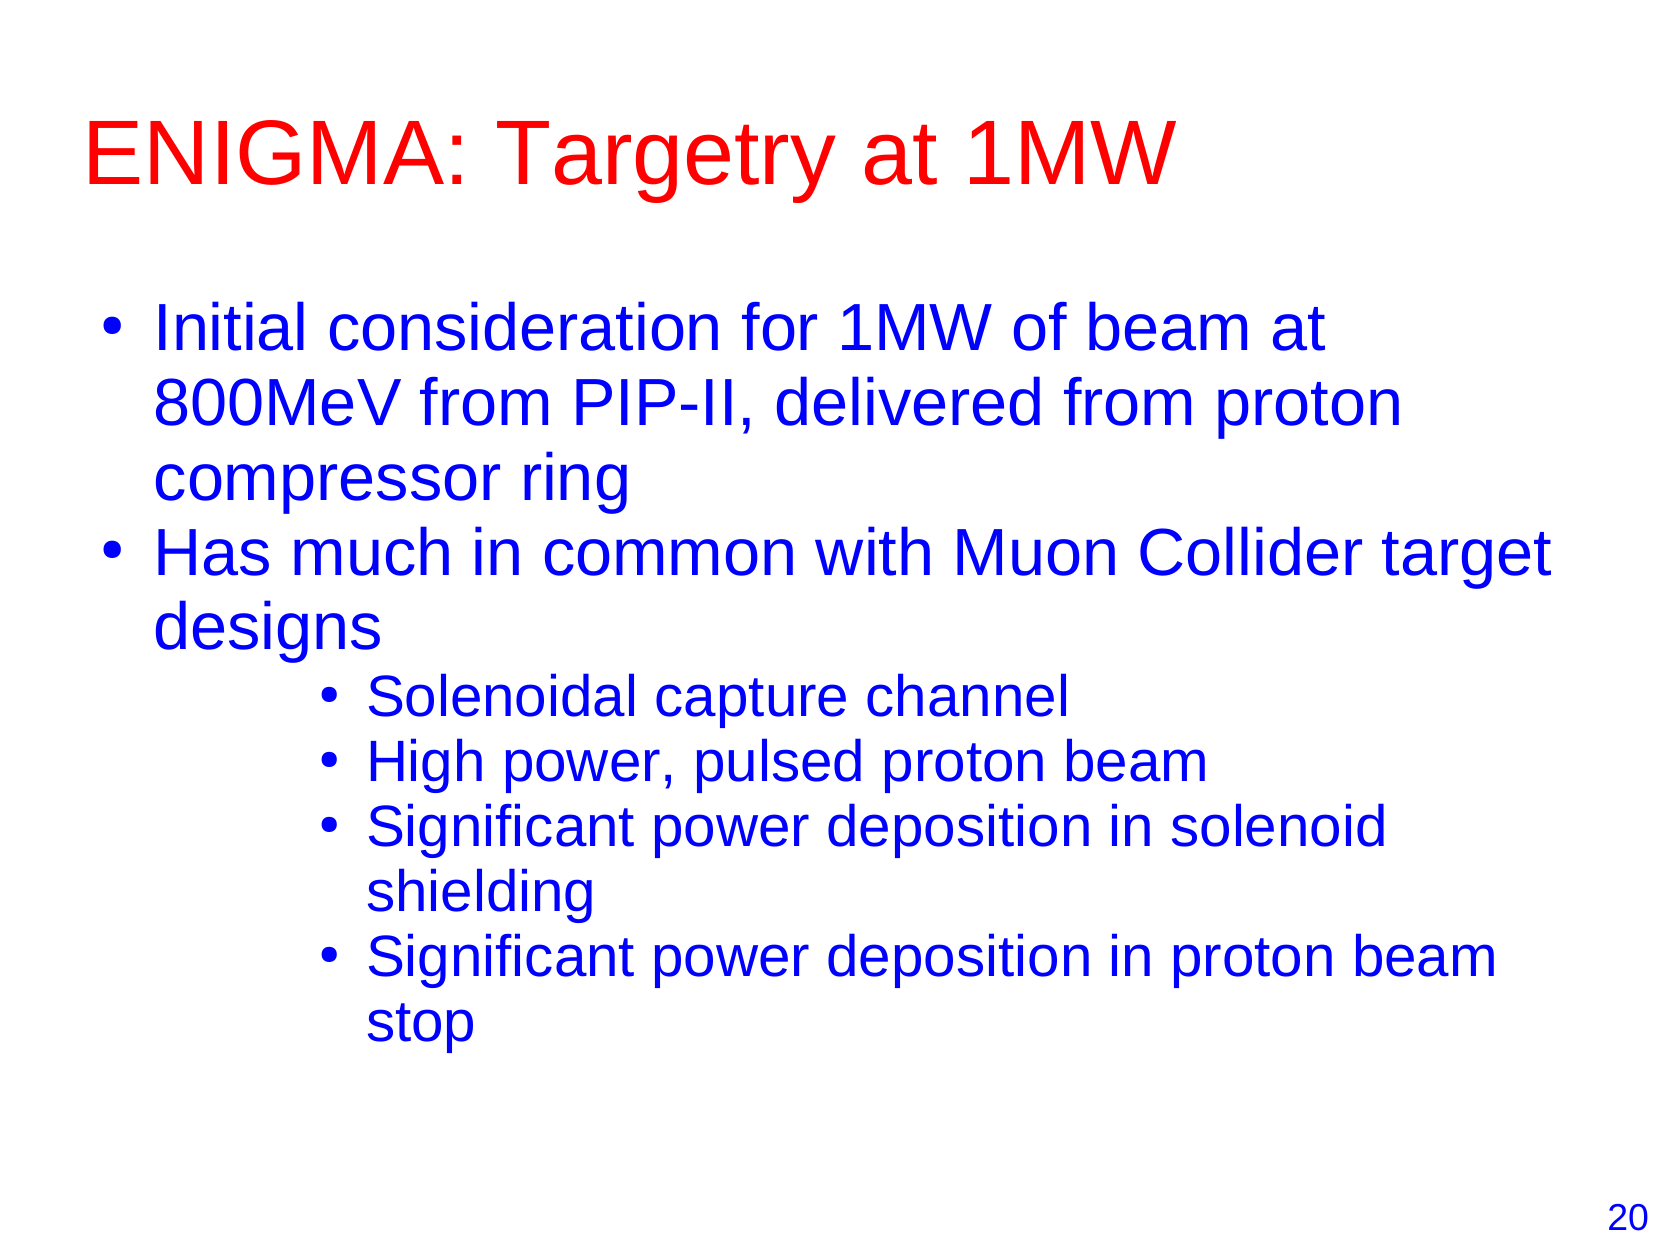

# ENIGMA: Targetry at 1MW
Initial consideration for 1MW of beam at 800MeV from PIP-II, delivered from proton compressor ring
Has much in common with Muon Collider target designs
Solenoidal capture channel
High power, pulsed proton beam
Significant power deposition in solenoid shielding
Significant power deposition in proton beam stop